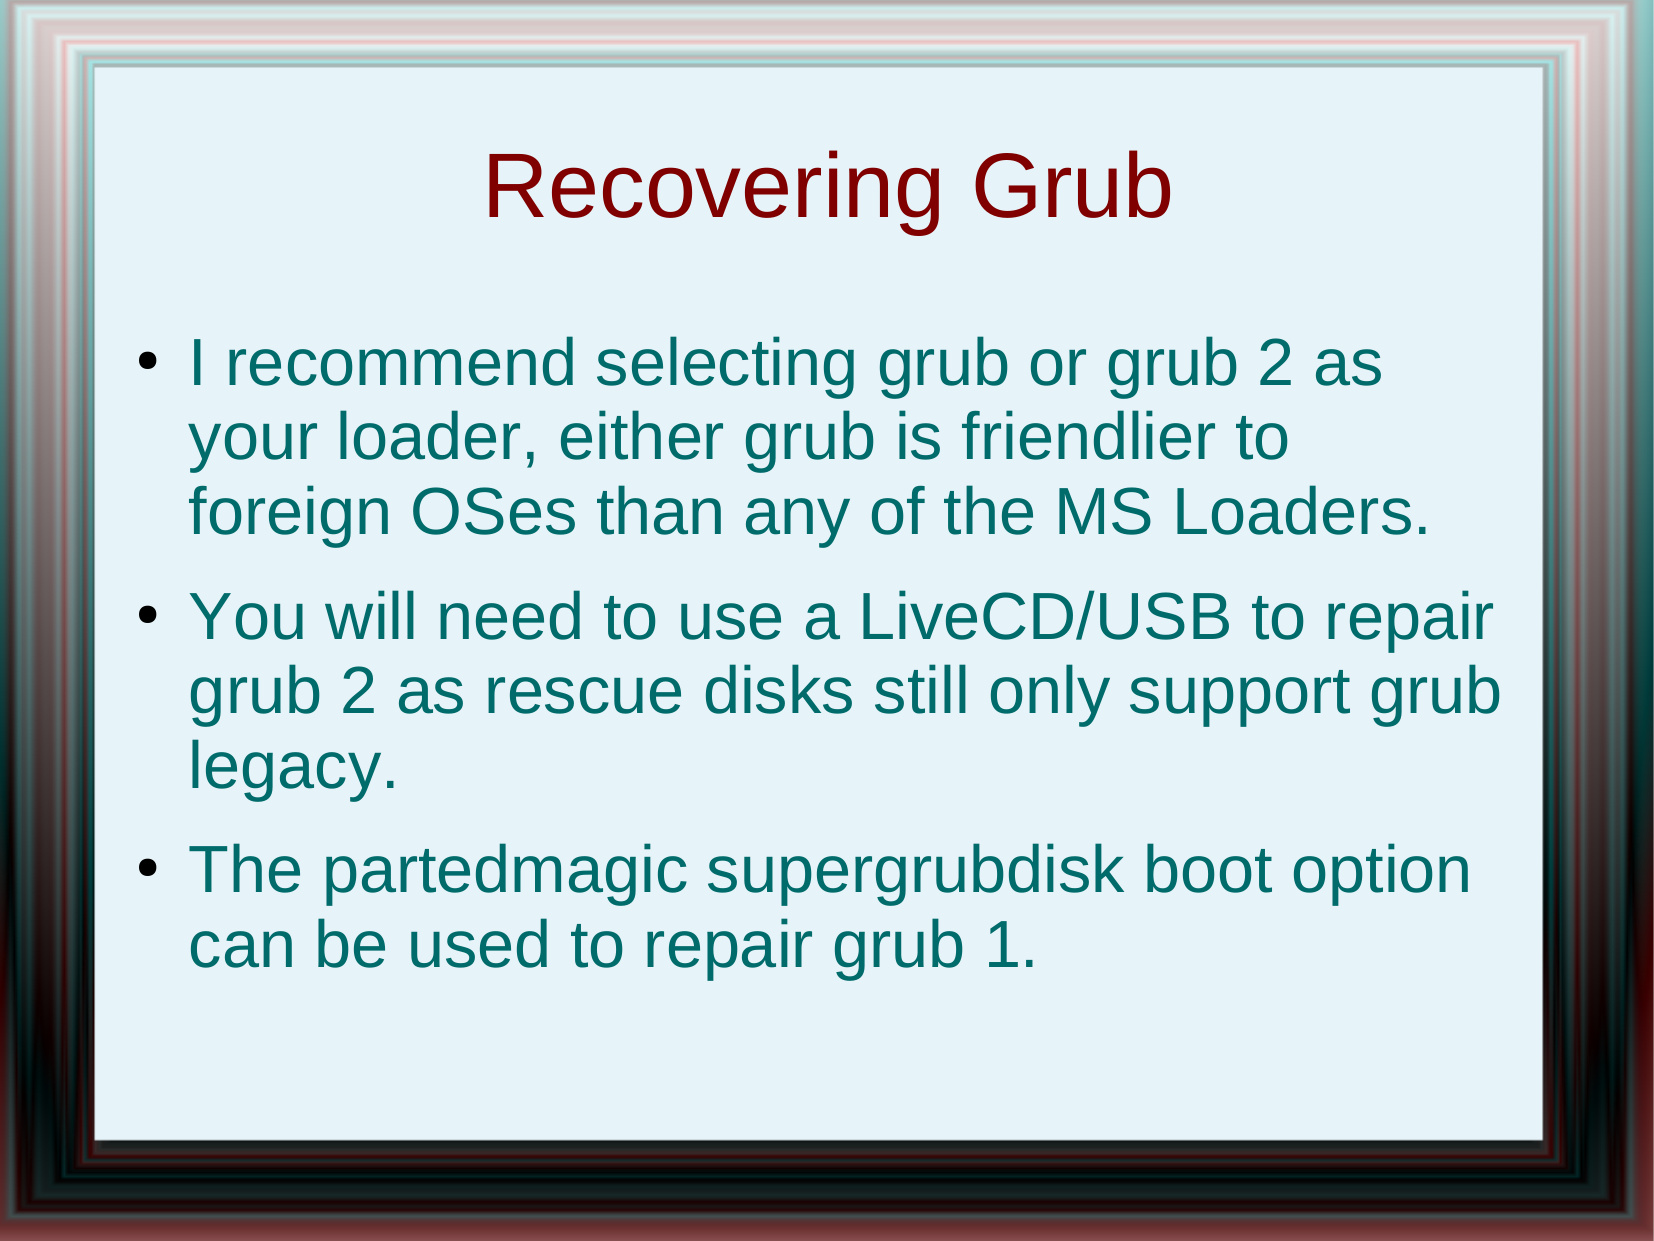

# Recovering Grub
I recommend selecting grub or grub 2 as your loader, either grub is friendlier to foreign OSes than any of the MS Loaders.
You will need to use a LiveCD/USB to repair grub 2 as rescue disks still only support grub legacy.
The partedmagic supergrubdisk boot option can be used to repair grub 1.